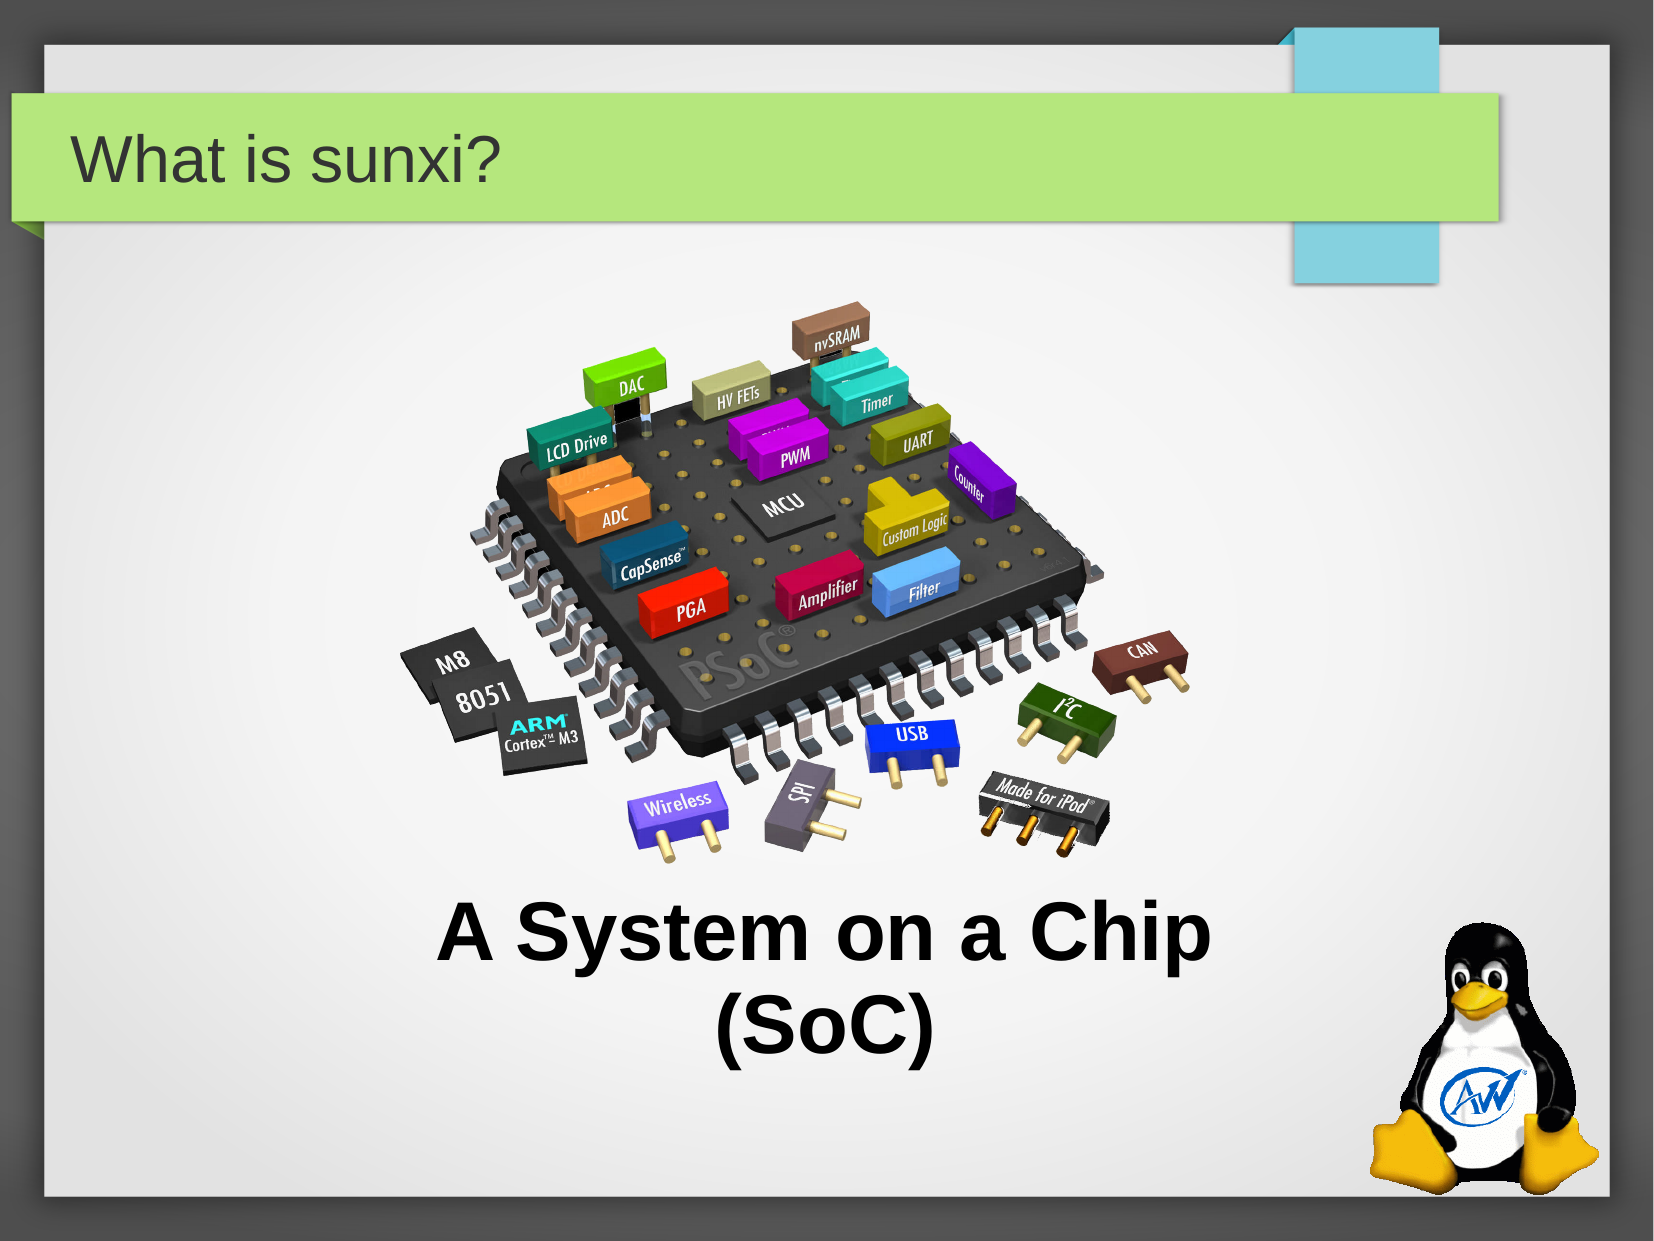

# What is sunxi?
A System on a Chip (SoC)